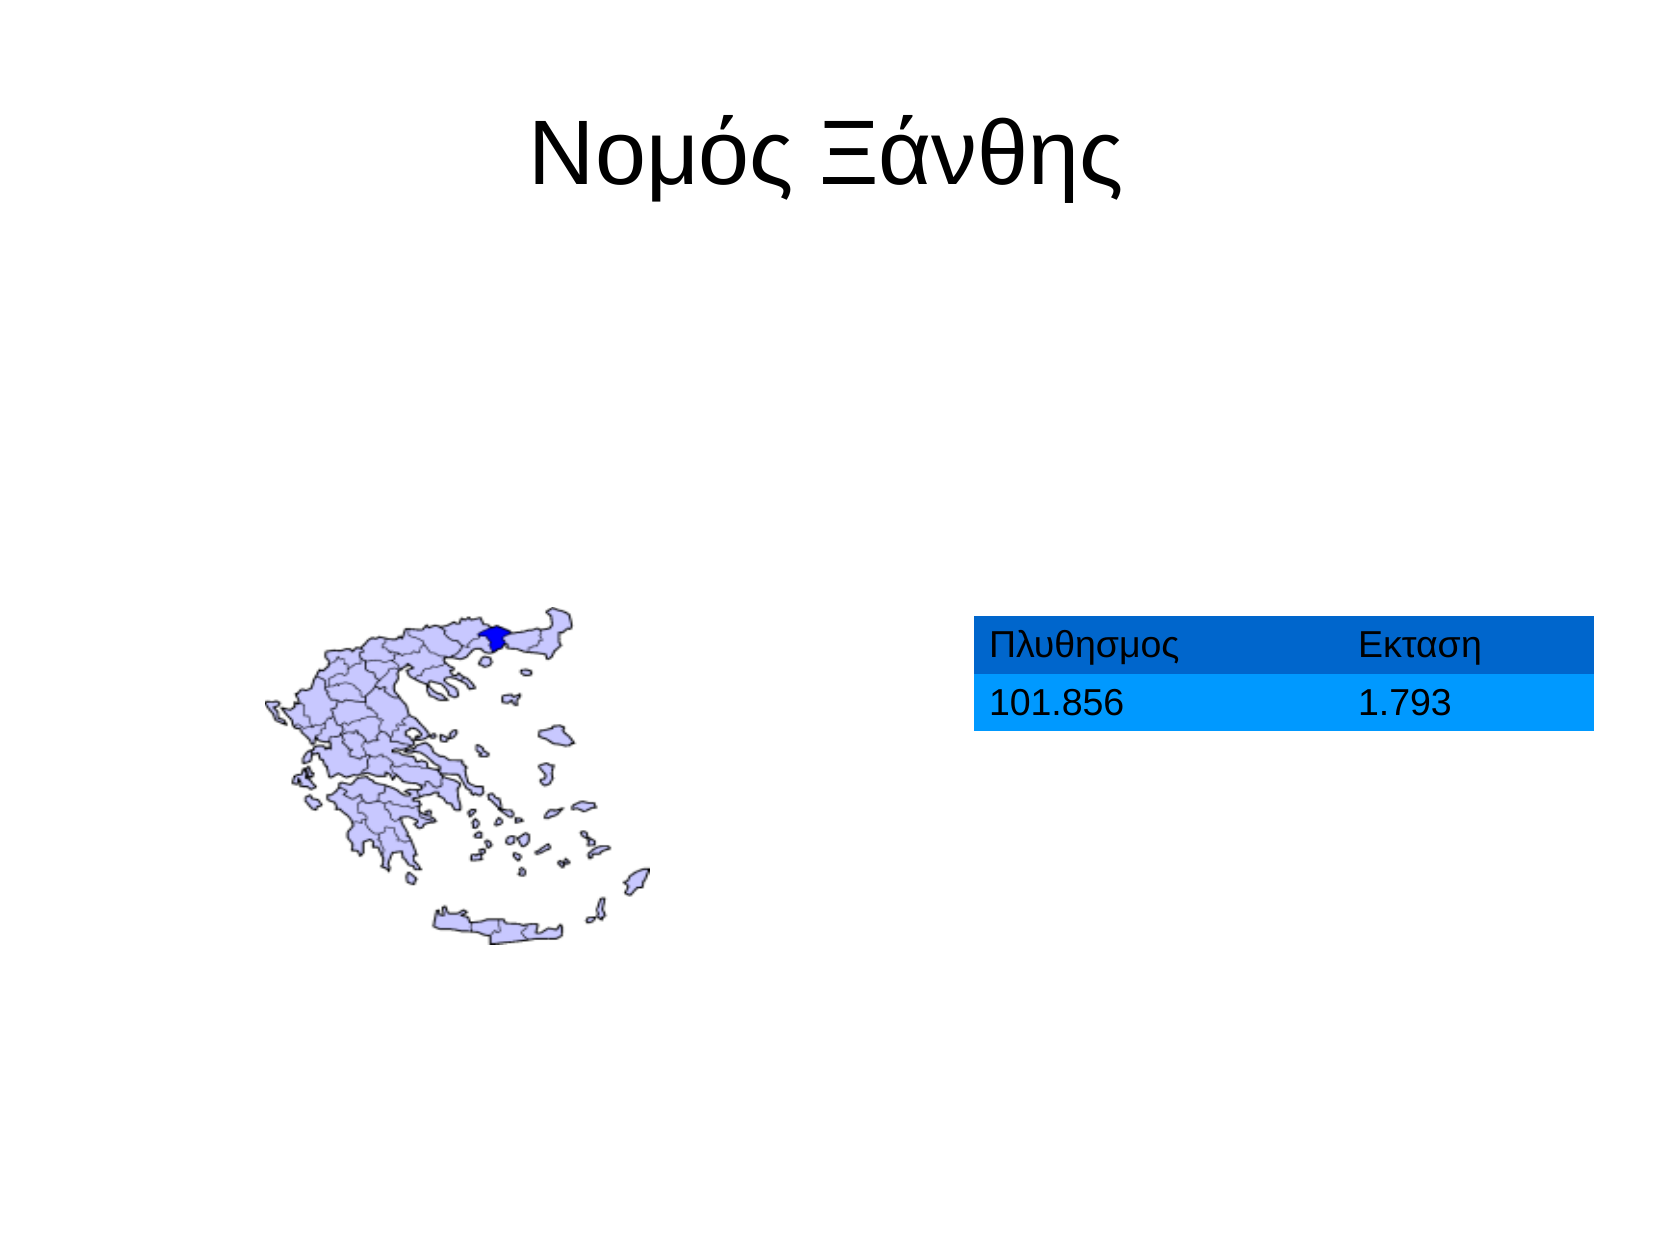

# Νομός Ξάνθης
| Πλυθησμος | Εκταση |
| --- | --- |
| 101.856 | 1.793 |